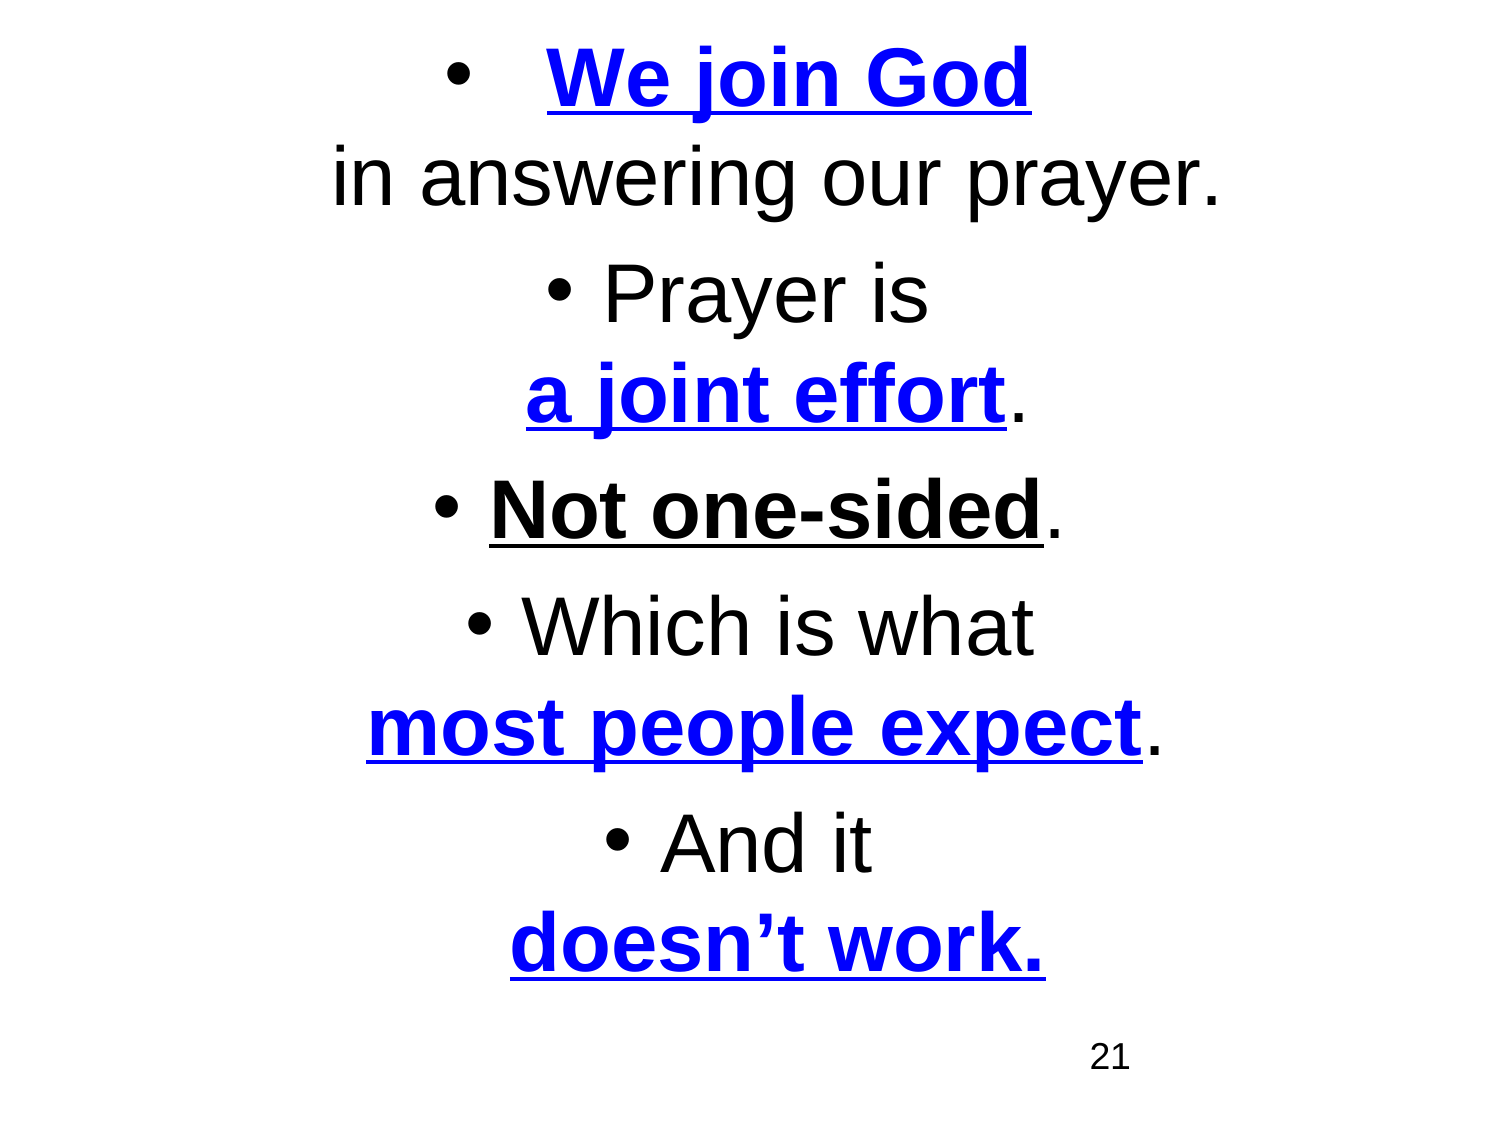

# We join God in answering our prayer.
Prayer is
a joint effort.
Not one-sided.
Which is what
most people expect.
And it
doesn’t work.
21